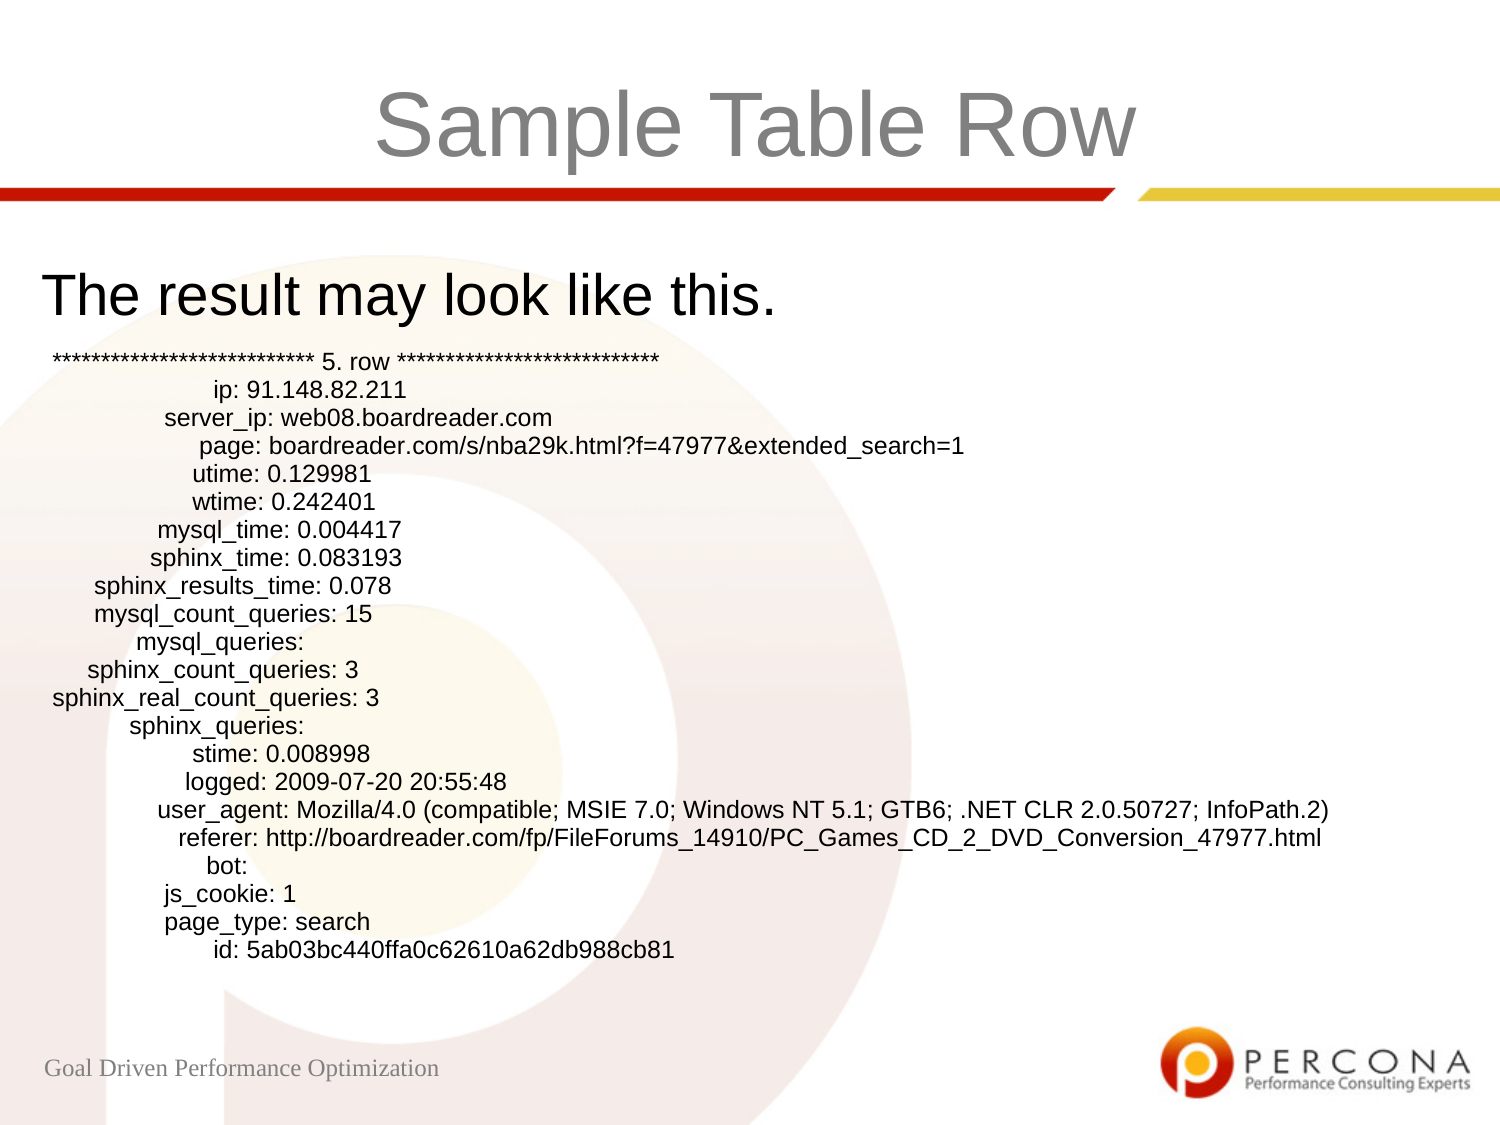

# Sample Table Row
The result may look like this.
*************************** 5. row ***************************
 ip: 91.148.82.211
 server_ip: web08.boardreader.com
 page: boardreader.com/s/nba29k.html?f=47977&extended_search=1
 utime: 0.129981
 wtime: 0.242401
 mysql_time: 0.004417
 sphinx_time: 0.083193
 sphinx_results_time: 0.078
 mysql_count_queries: 15
 mysql_queries:
 sphinx_count_queries: 3
sphinx_real_count_queries: 3
 sphinx_queries:
 stime: 0.008998
 logged: 2009-07-20 20:55:48
 user_agent: Mozilla/4.0 (compatible; MSIE 7.0; Windows NT 5.1; GTB6; .NET CLR 2.0.50727; InfoPath.2)
 referer: http://boardreader.com/fp/FileForums_14910/PC_Games_CD_2_DVD_Conversion_47977.html
 bot:
 js_cookie: 1
 page_type: search
 id: 5ab03bc440ffa0c62610a62db988cb81